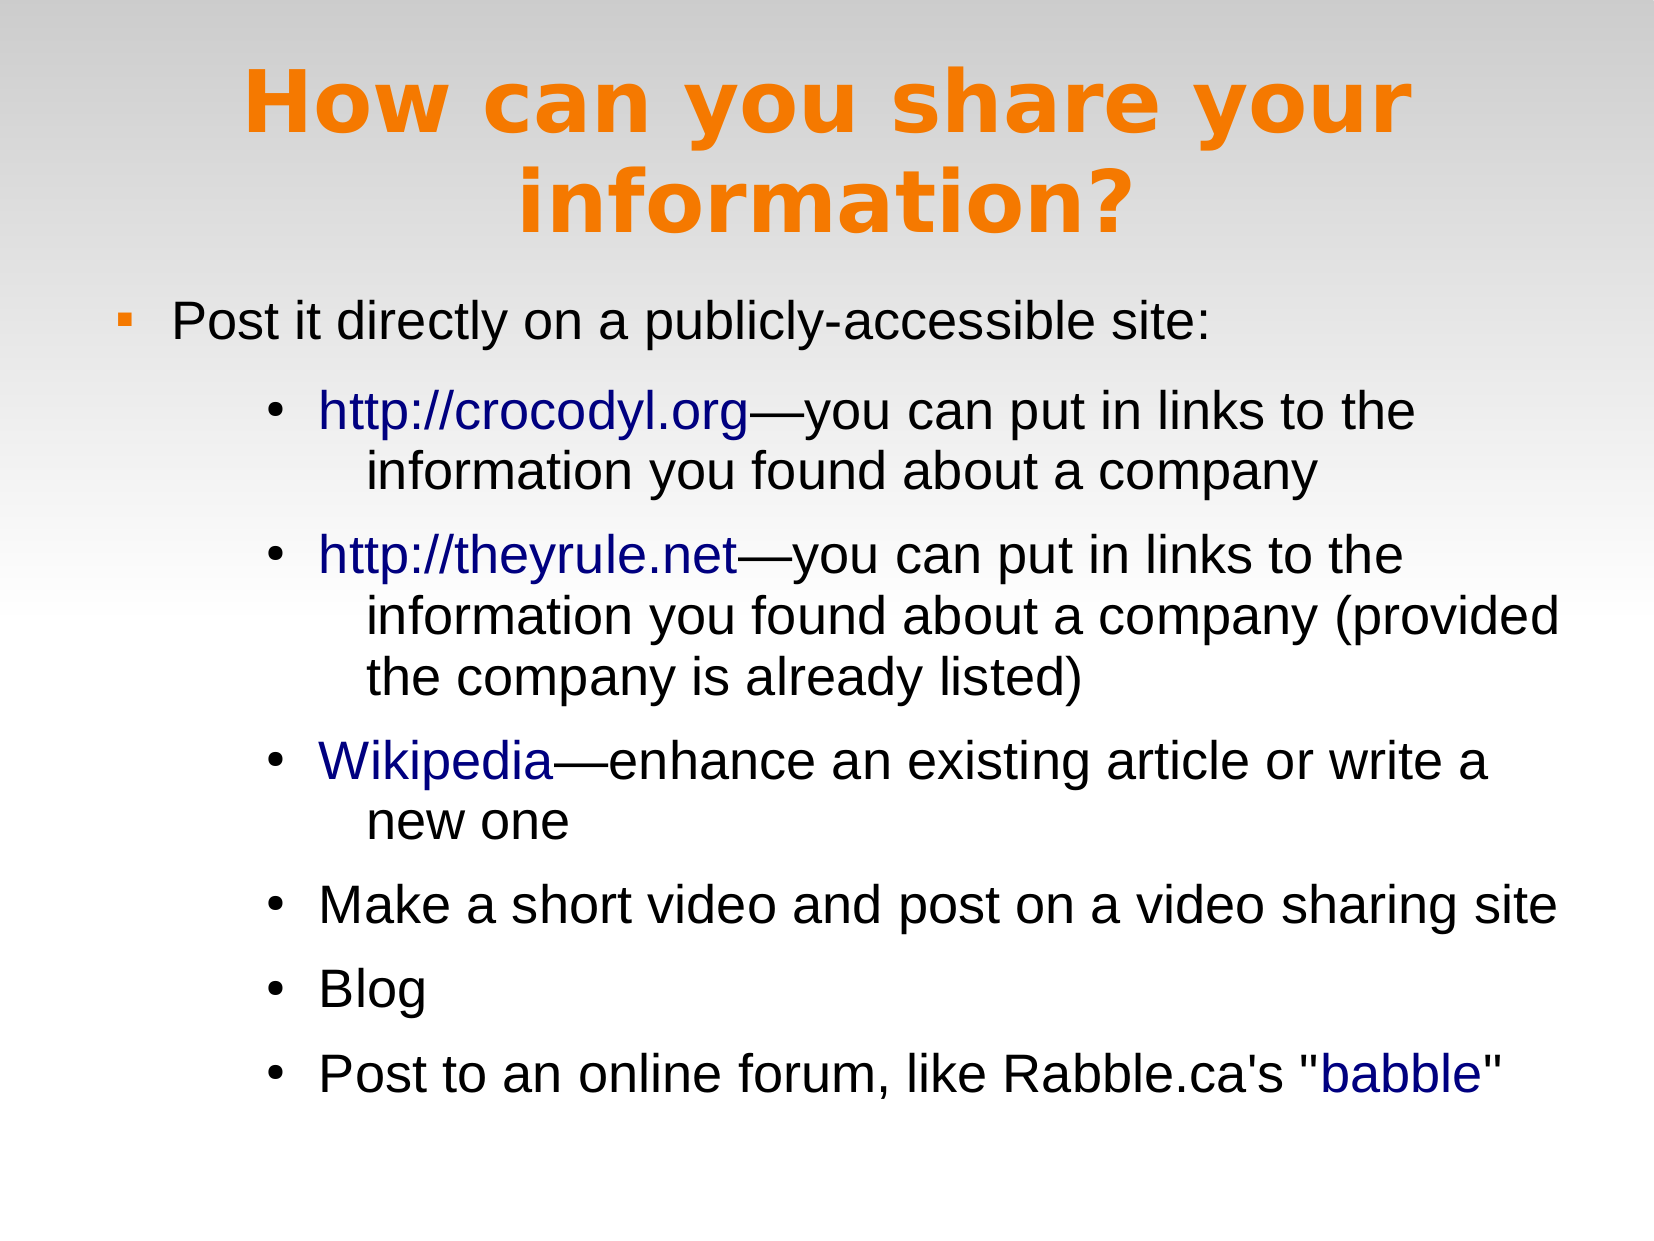

# How can you share your information?
Post it directly on a publicly-accessible site:
http://crocodyl.org—you can put in links to the information you found about a company
http://theyrule.net—you can put in links to the information you found about a company (provided the company is already listed)
Wikipedia—enhance an existing article or write a new one
Make a short video and post on a video sharing site
Blog
Post to an online forum, like Rabble.ca's "babble"